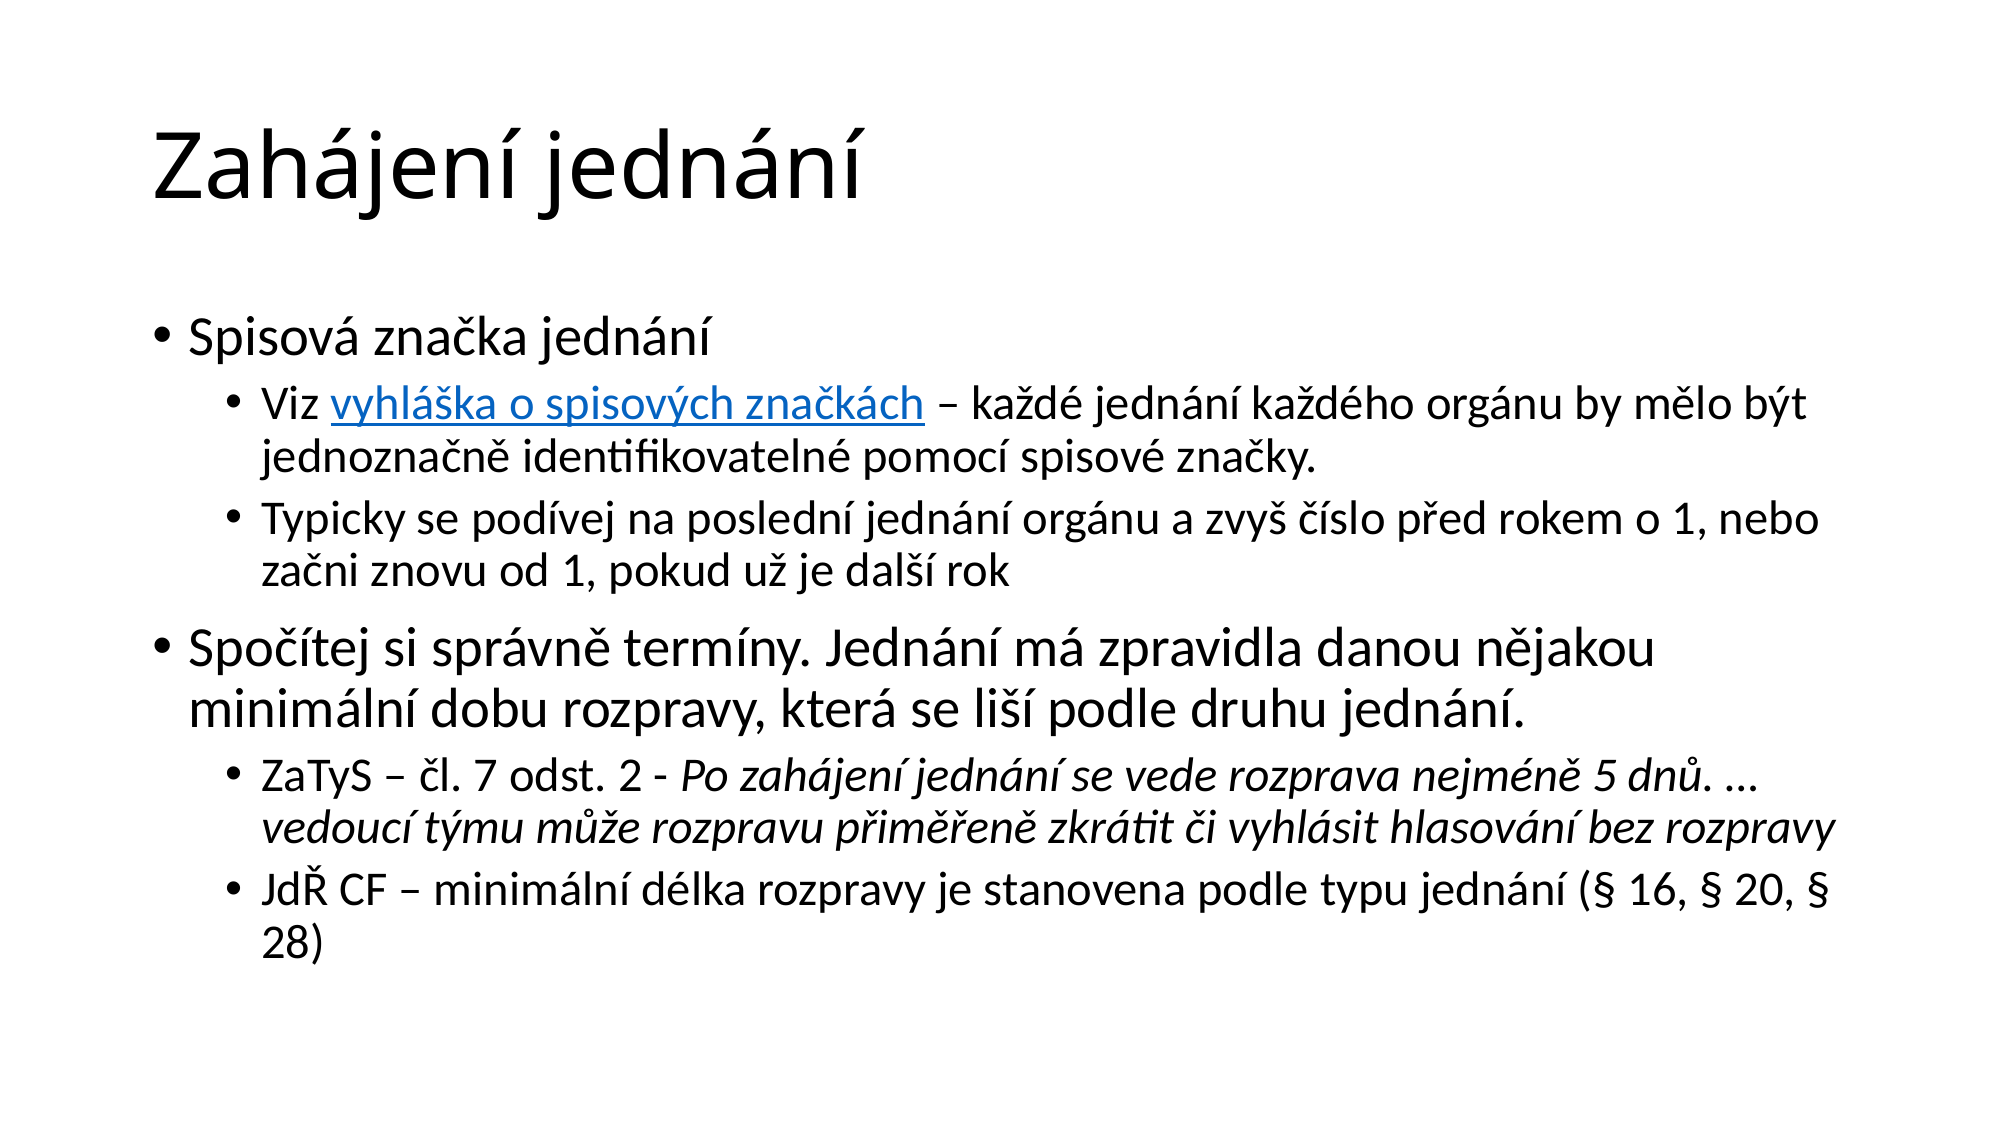

# Zahájení jednání
Spisová značka jednání
Viz vyhláška o spisových značkách – každé jednání každého orgánu by mělo být jednoznačně identifikovatelné pomocí spisové značky.
Typicky se podívej na poslední jednání orgánu a zvyš číslo před rokem o 1, nebo začni znovu od 1, pokud už je další rok
Spočítej si správně termíny. Jednání má zpravidla danou nějakou minimální dobu rozpravy, která se liší podle druhu jednání.
ZaTyS – čl. 7 odst. 2 - Po zahájení jednání se vede rozprava nejméně 5 dnů. … vedoucí týmu může rozpravu přiměřeně zkrátit či vyhlásit hlasování bez rozpravy
JdŘ CF – minimální délka rozpravy je stanovena podle typu jednání (§ 16, § 20, § 28)